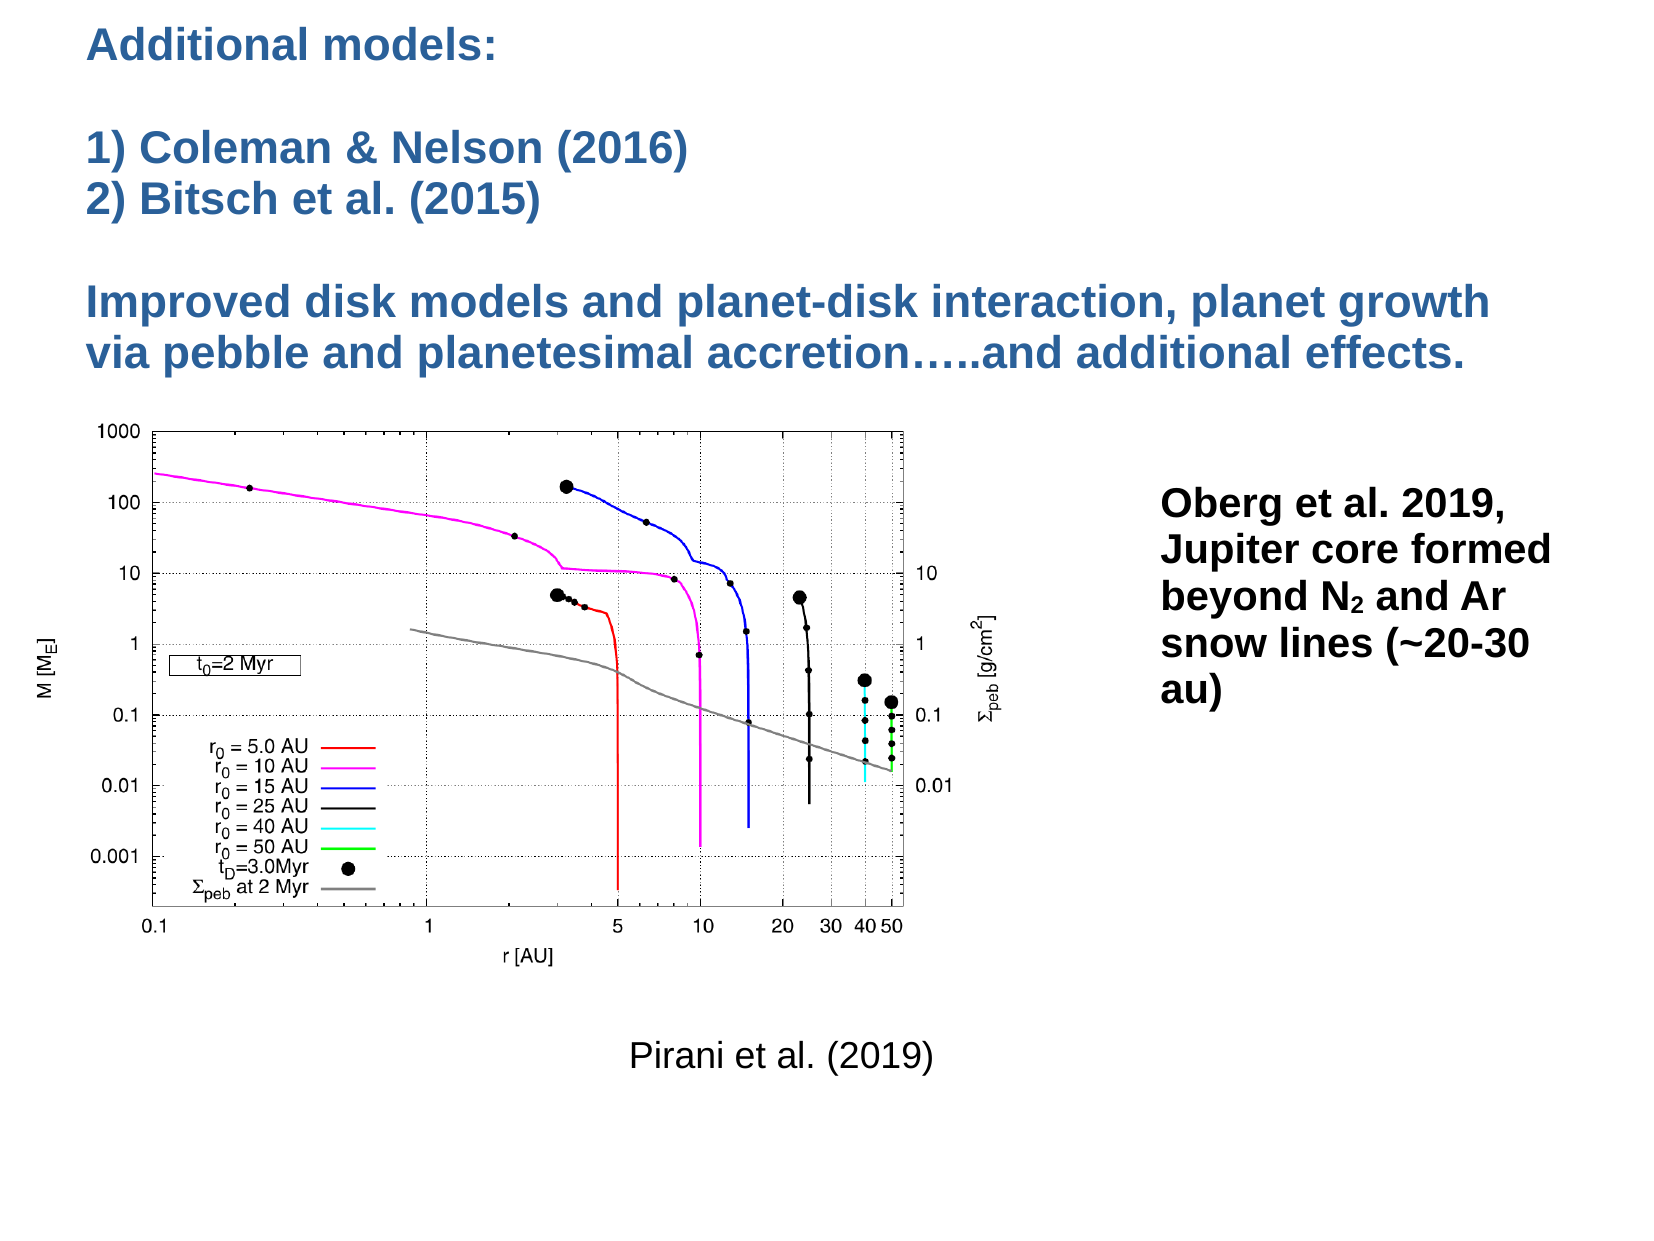

Additional models:
1) Coleman & Nelson (2016)
2) Bitsch et al. (2015)
Improved disk models and planet-disk interaction, planet growth via pebble and planetesimal accretion…..and additional effects.
Oberg et al. 2019, Jupiter core formed beyond N2 and Ar snow lines (~20-30 au)
Pirani et al. (2019)